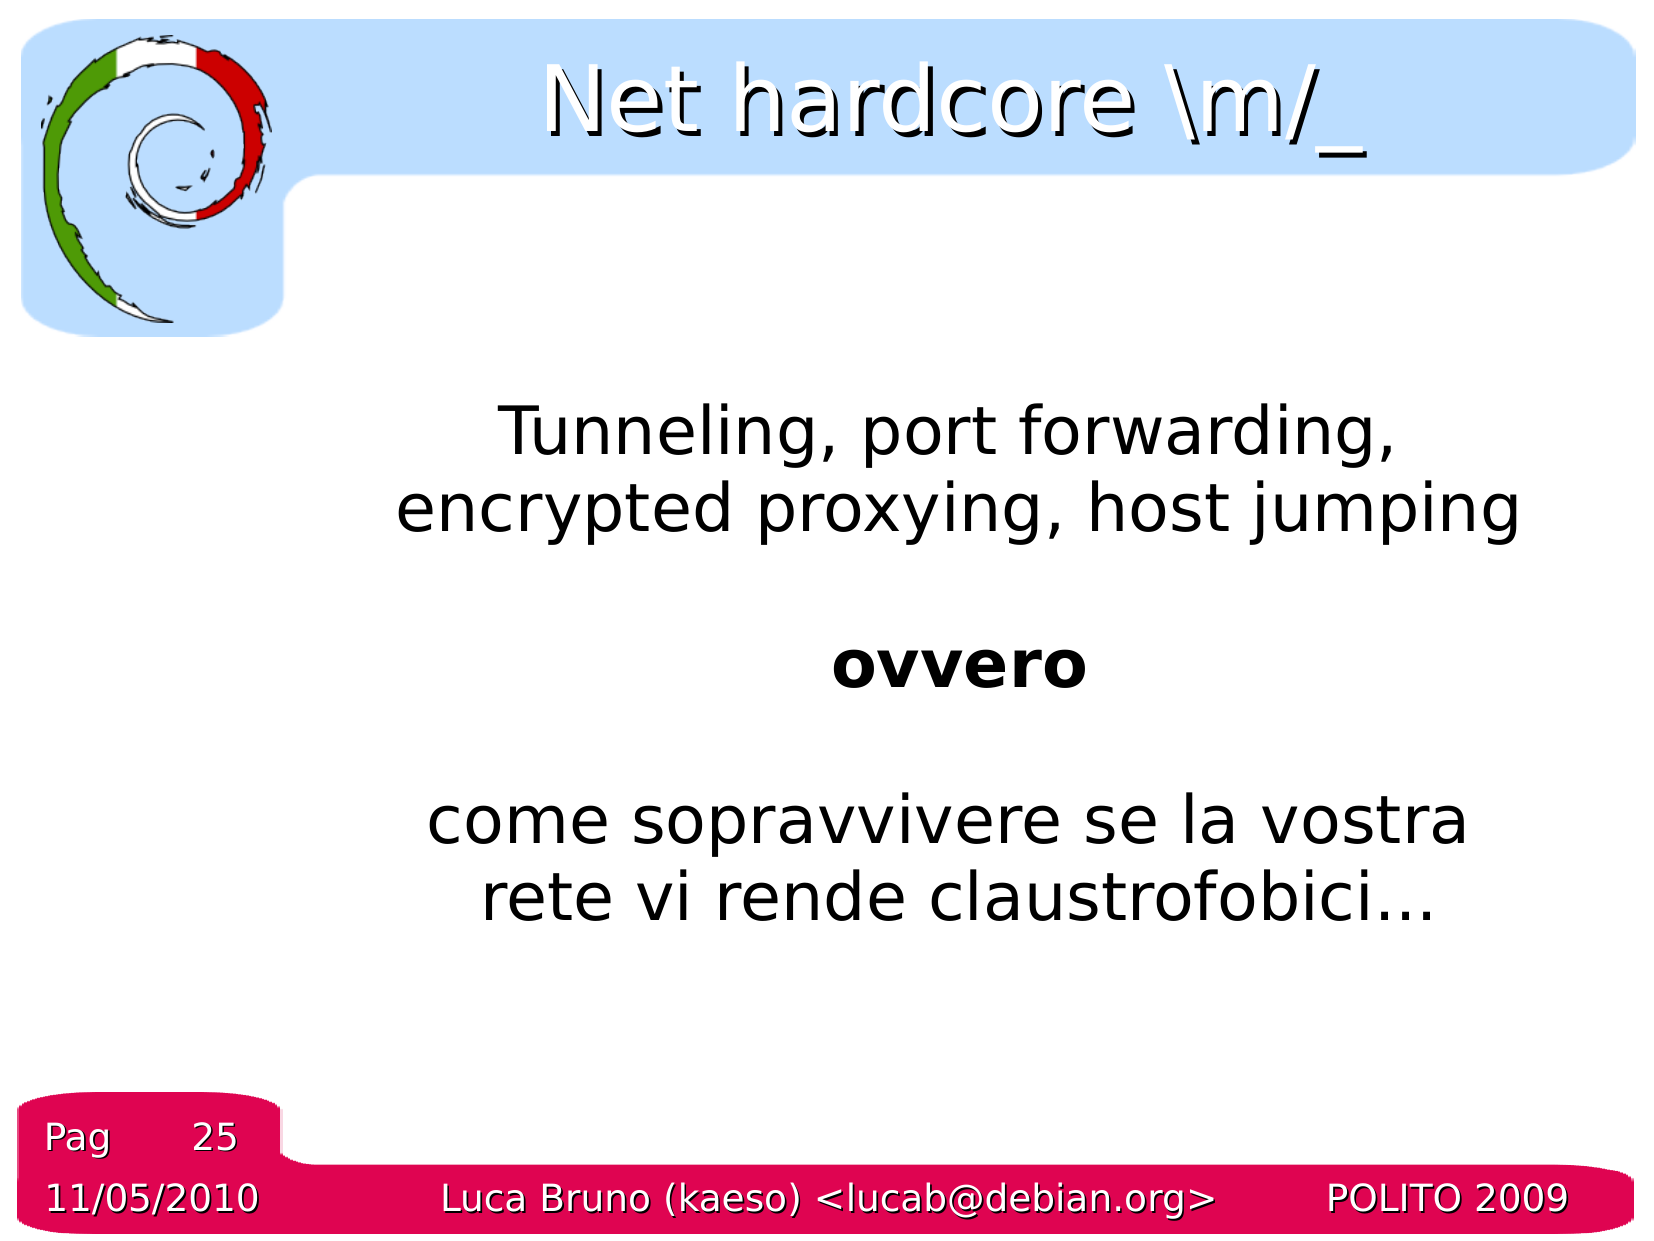

# Net hardcore \m/_
Tunneling, port forwarding,
encrypted proxying, host jumping
ovvero
come sopravvivere se la vostra
rete vi rende claustrofobici...
Pag
Luca Bruno (kaeso) <lucab@debian.org> 		POLITO 2009
11/05/2010